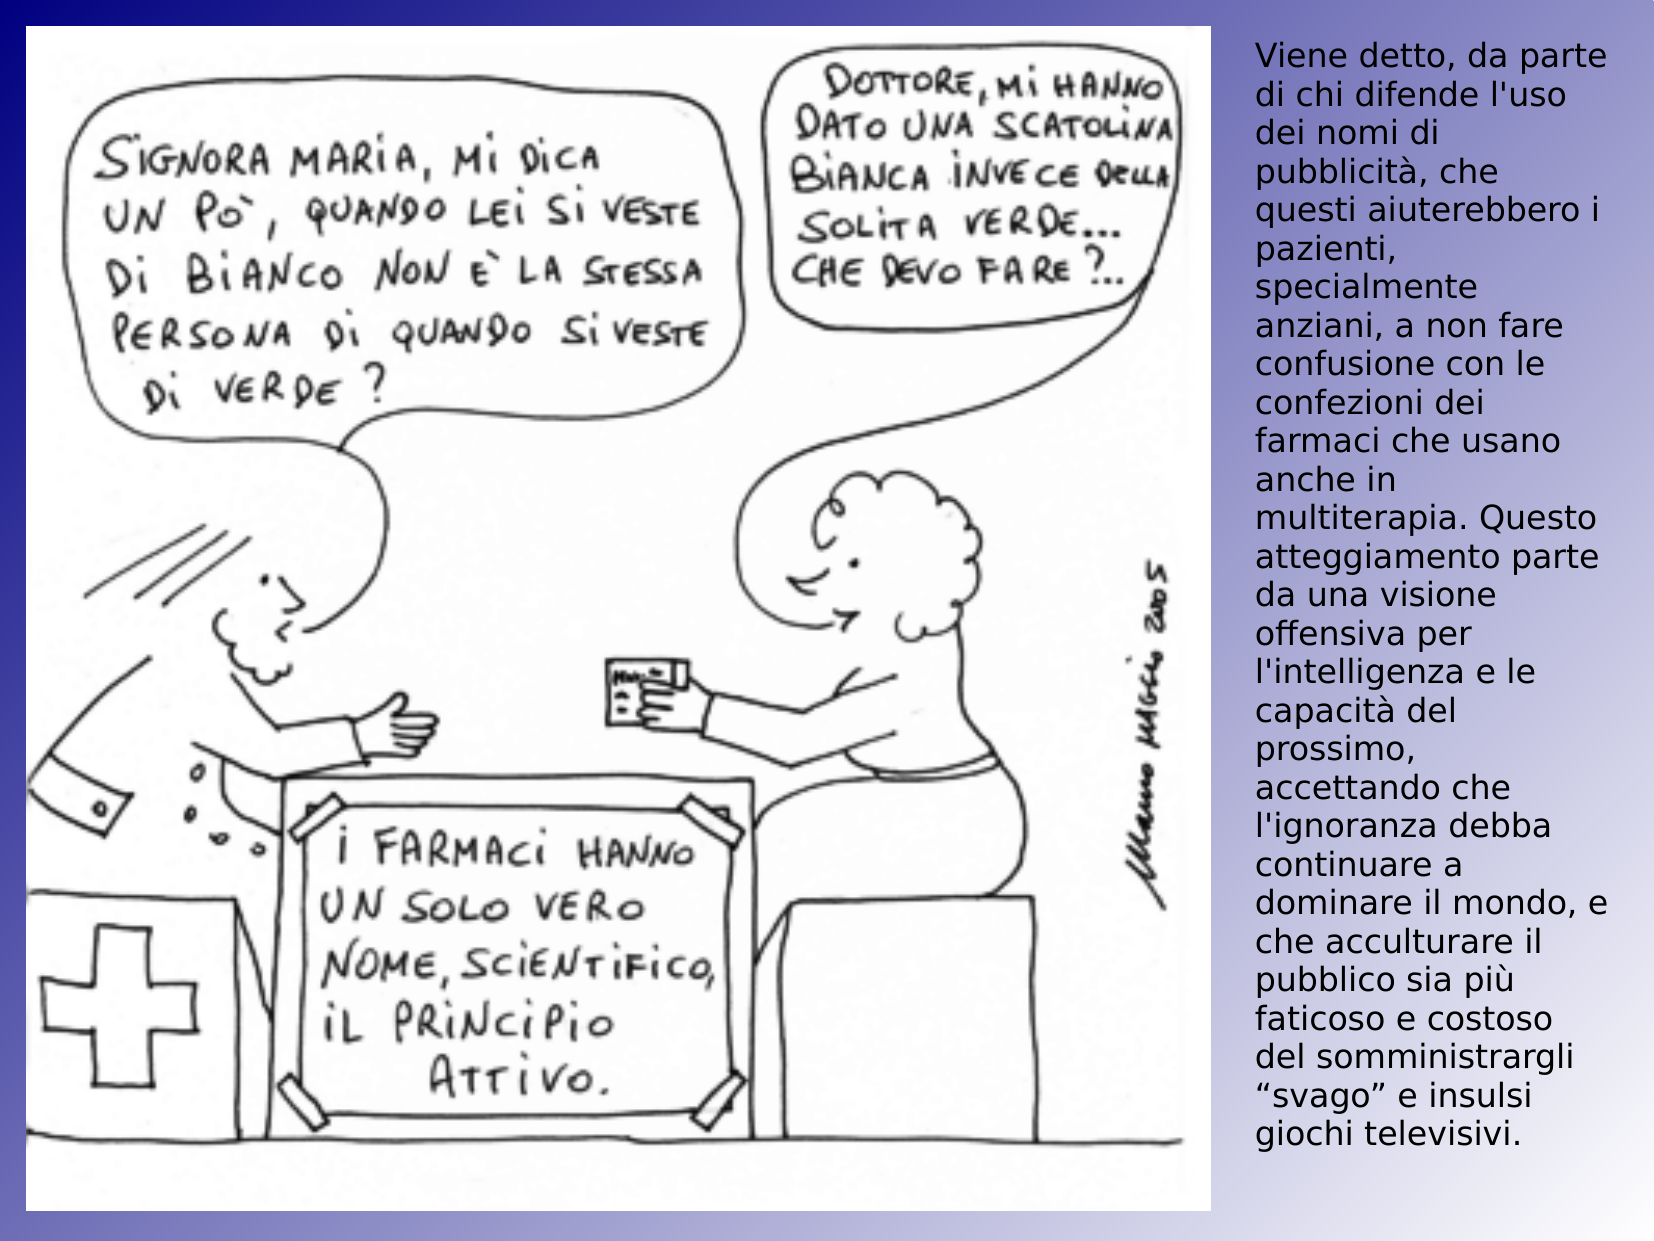

Viene detto, da parte di chi difende l'uso dei nomi di pubblicità, che questi aiuterebbero i pazienti, specialmente anziani, a non fare confusione con le confezioni dei farmaci che usano anche in multiterapia. Questo atteggiamento parte da una visione offensiva per l'intelligenza e le capacità del prossimo, accettando che l'ignoranza debba continuare a dominare il mondo, e che acculturare il pubblico sia più faticoso e costoso del somministrargli “svago” e insulsi giochi televisivi.